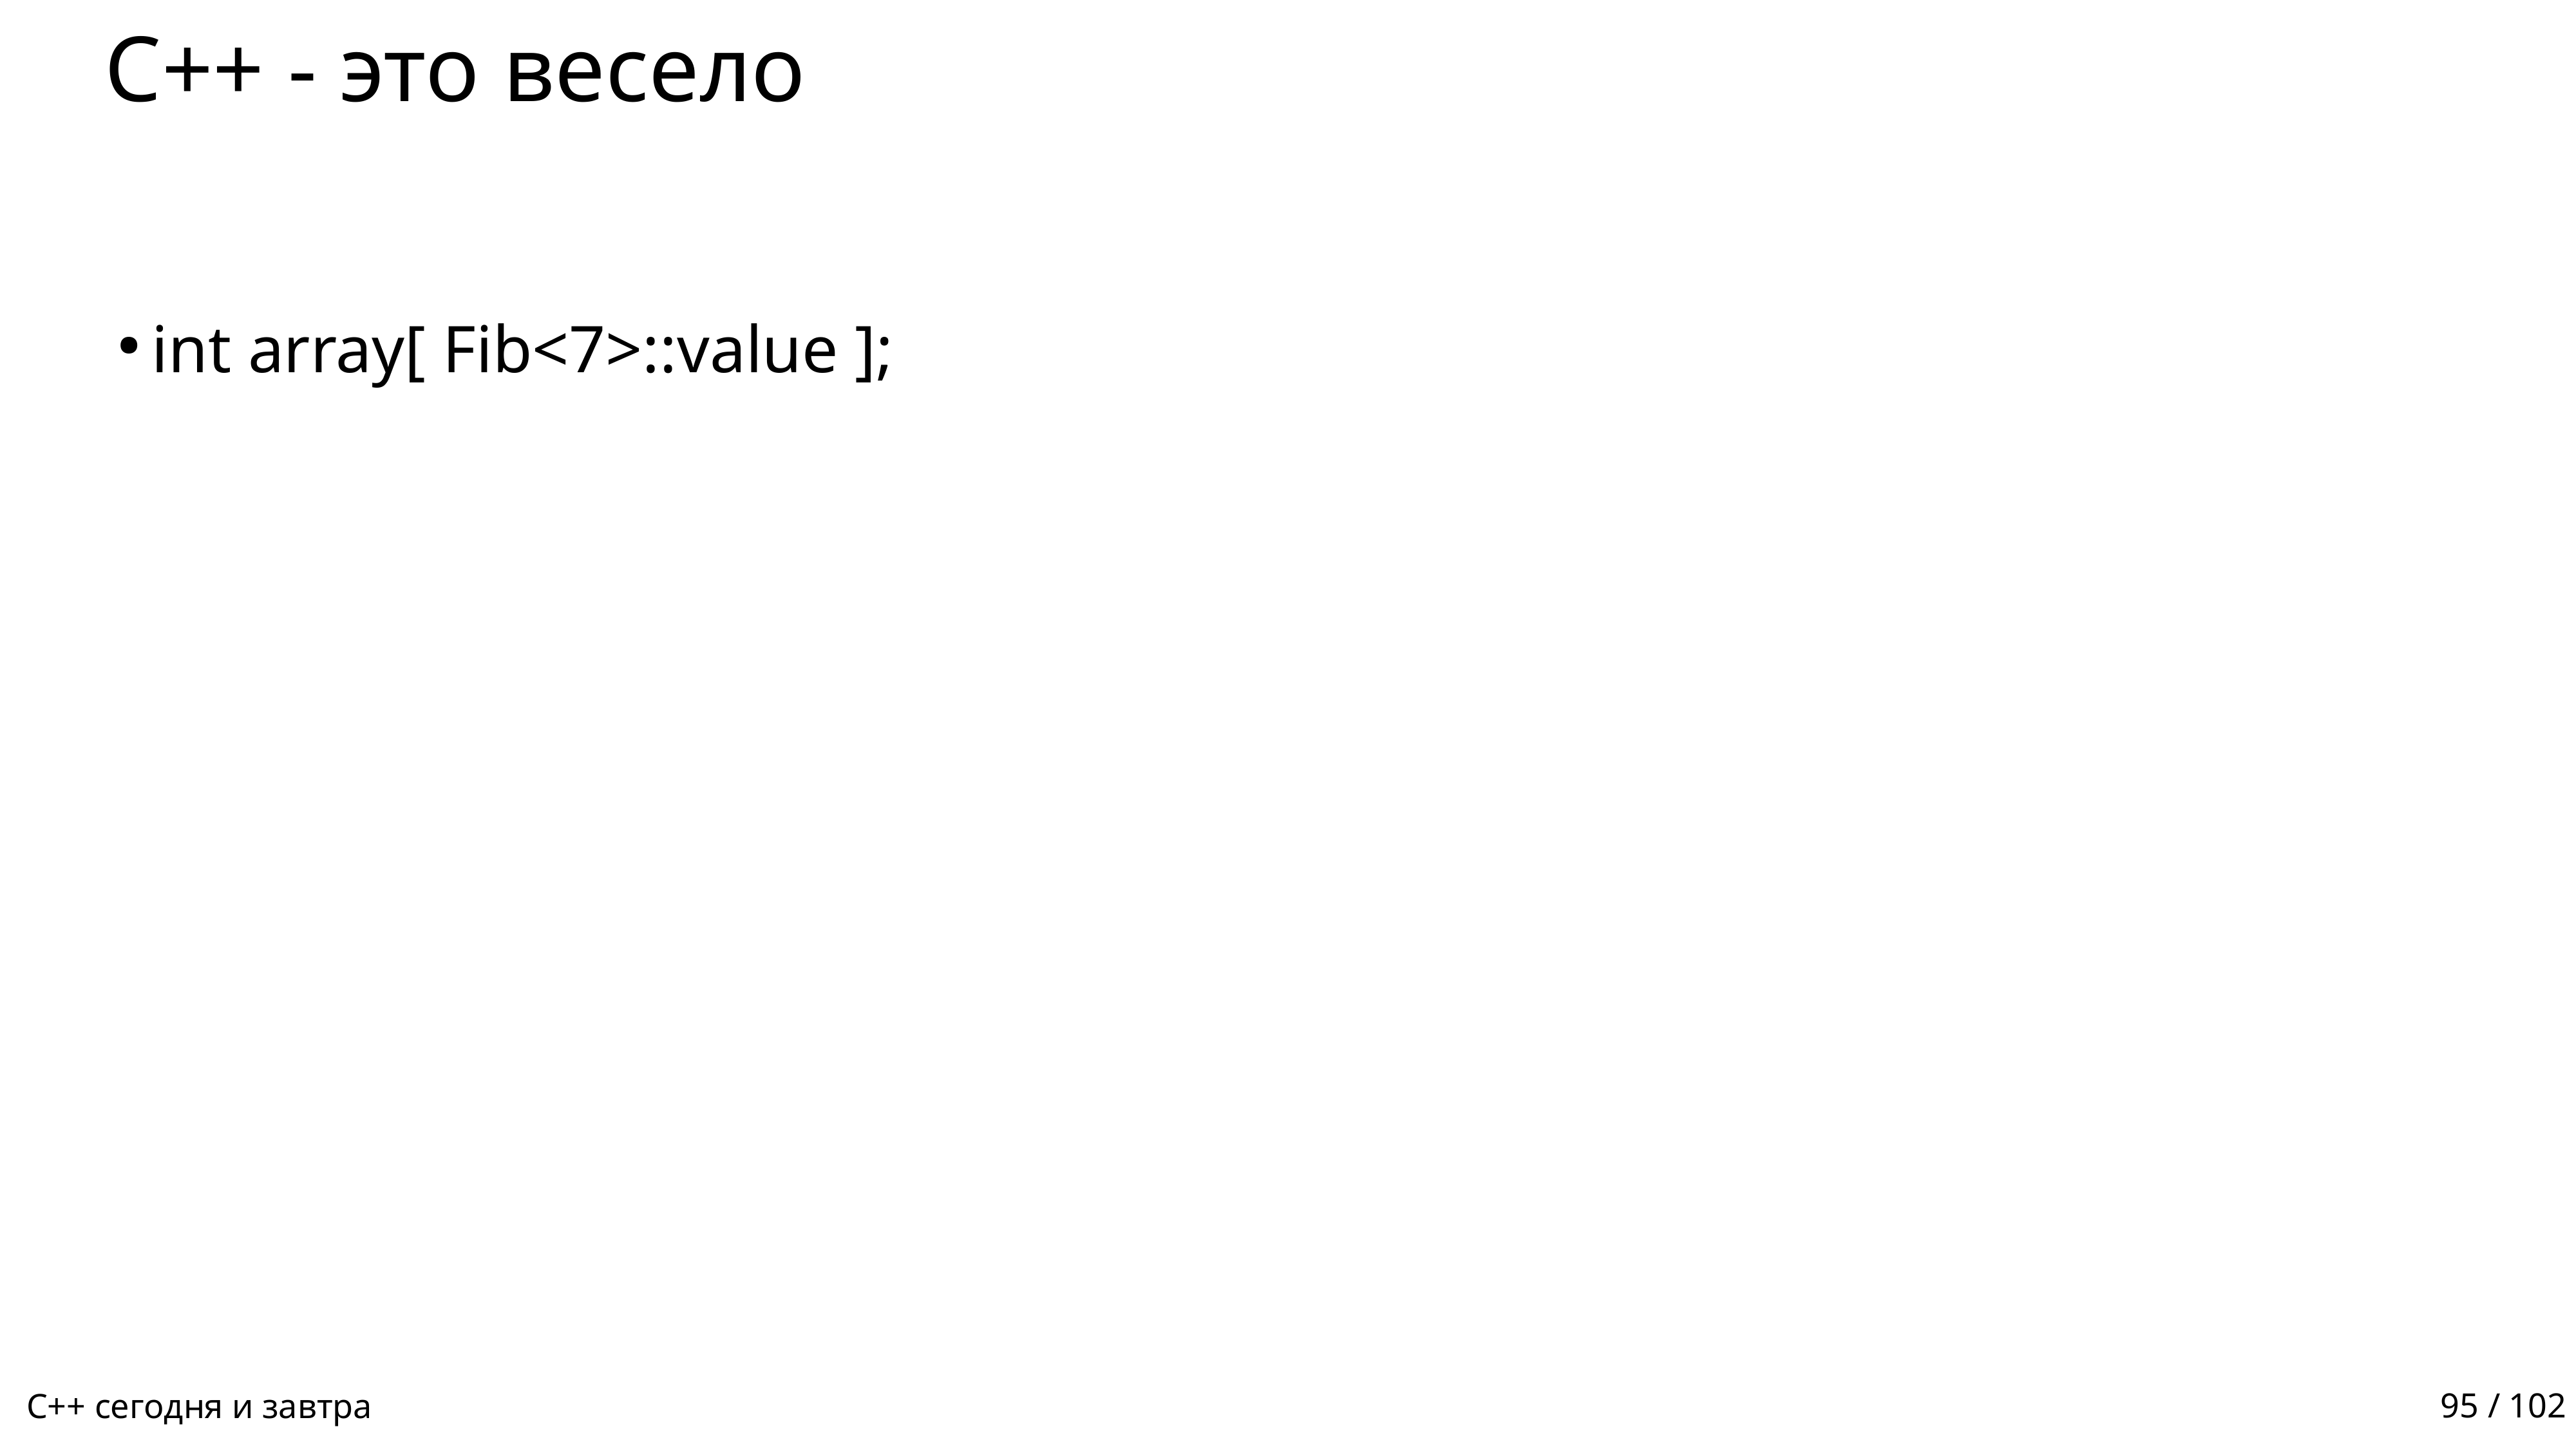

C++ - это весело
# int array[ Fib<7>::value ];
C++ сегодня и завтра